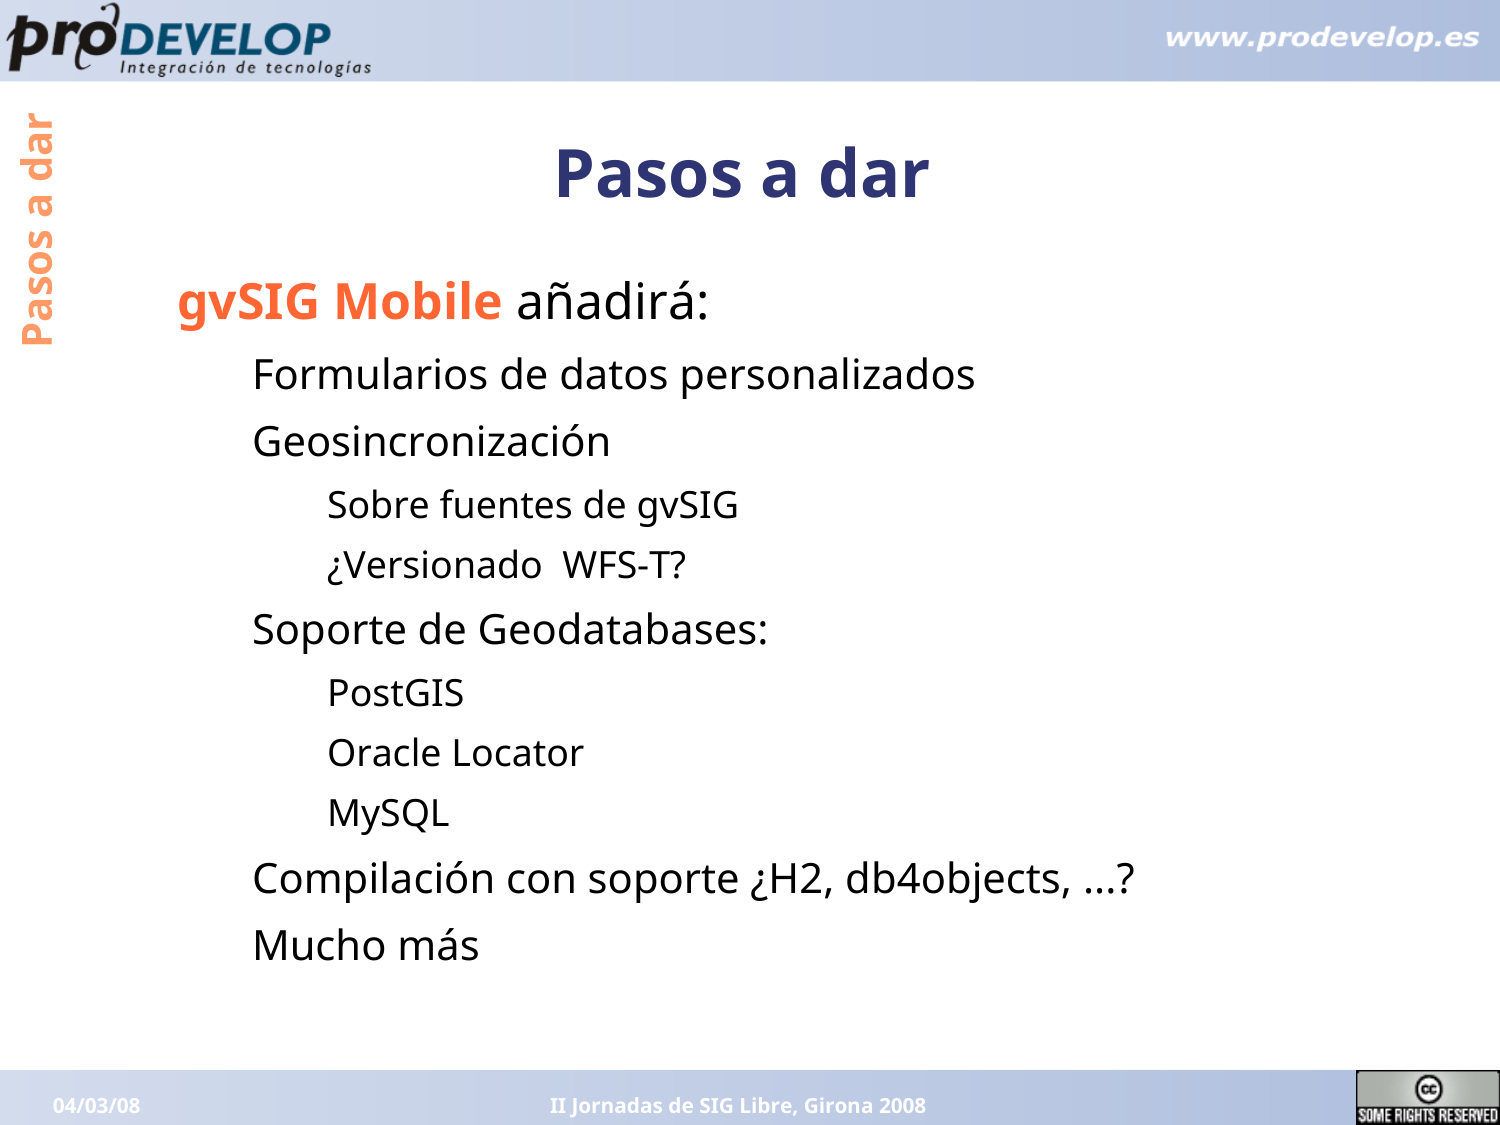

# Pasos a dar
Pasos a dar
gvSIG Mobile añadirá:
Formularios de datos personalizados
Geosincronización
Sobre fuentes de gvSIG
¿Versionado WFS-T?
Soporte de Geodatabases:
PostGIS
Oracle Locator
MySQL
Compilación con soporte ¿H2, db4objects, ...?
Mucho más
25/10/2006
19
Plan Difusión Interna gvSIG v. 2.0